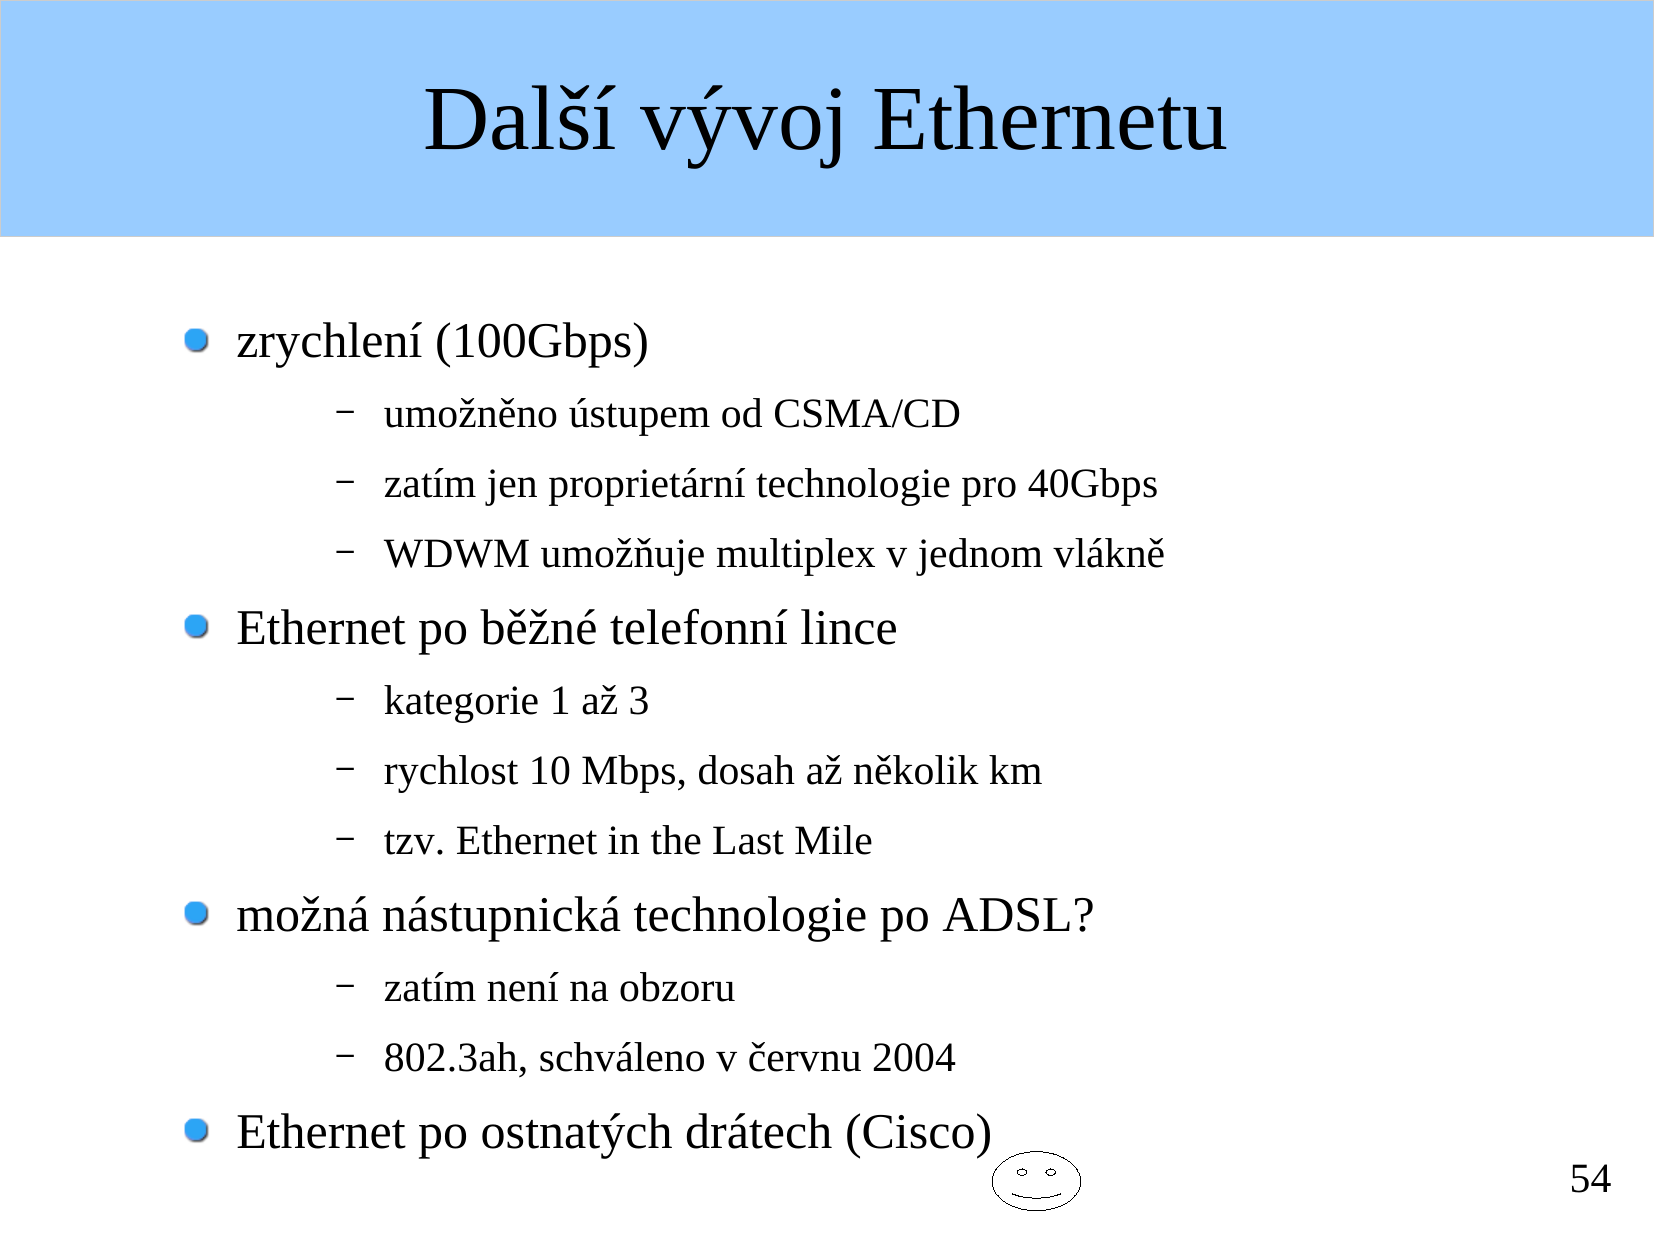

# Další vývoj Ethernetu
zrychlení (100Gbps)
umožněno ústupem od CSMA/CD
zatím jen proprietární technologie pro 40Gbps
WDWM umožňuje multiplex v jednom vlákně
Ethernet po běžné telefonní lince
kategorie 1 až 3
rychlost 10 Mbps, dosah až několik km
tzv. Ethernet in the Last Mile
možná nástupnická technologie po ADSL?
zatím není na obzoru
802.3ah, schváleno v červnu 2004
Ethernet po ostnatých drátech (Cisco)